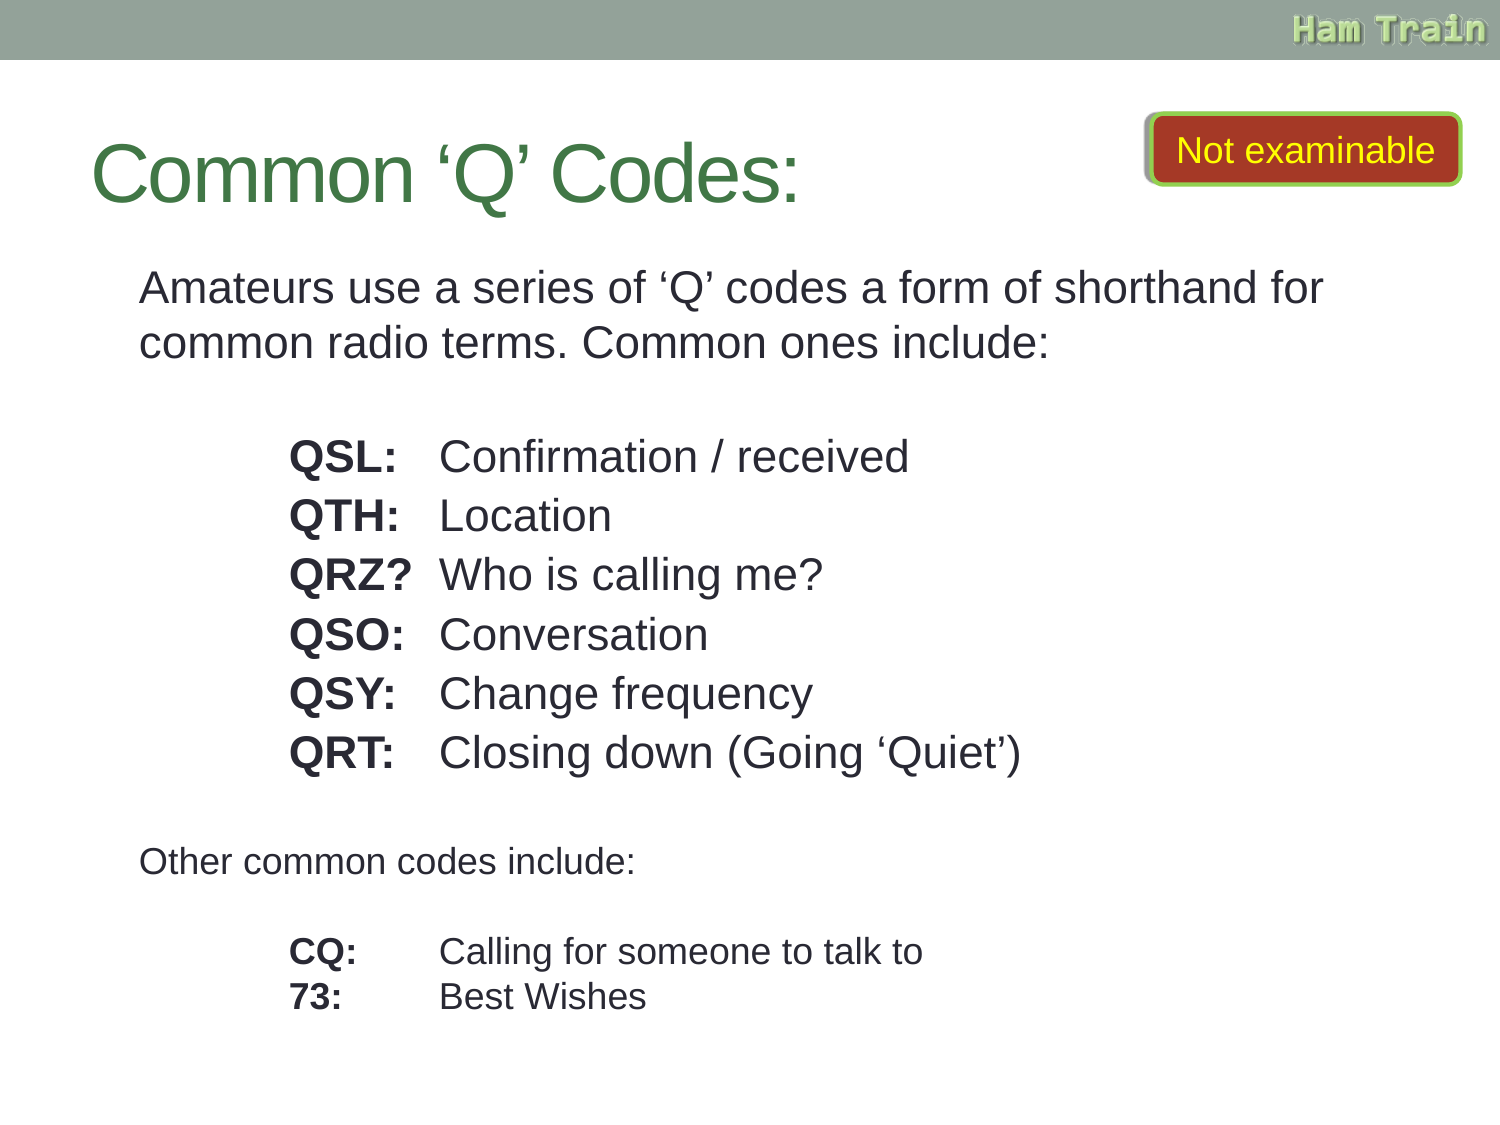

# Common ‘Q’ Codes:
Not examinable
Amateurs use a series of ‘Q’ codes a form of shorthand for common radio terms. Common ones include:
QSL: 	Confirmation / received
QTH:	Location
QRZ?	Who is calling me?
QSO:	Conversation
QSY:	Change frequency
QRT:	Closing down (Going ‘Quiet’)
Other common codes include:
CQ: 	Calling for someone to talk to
73: 		Best Wishes